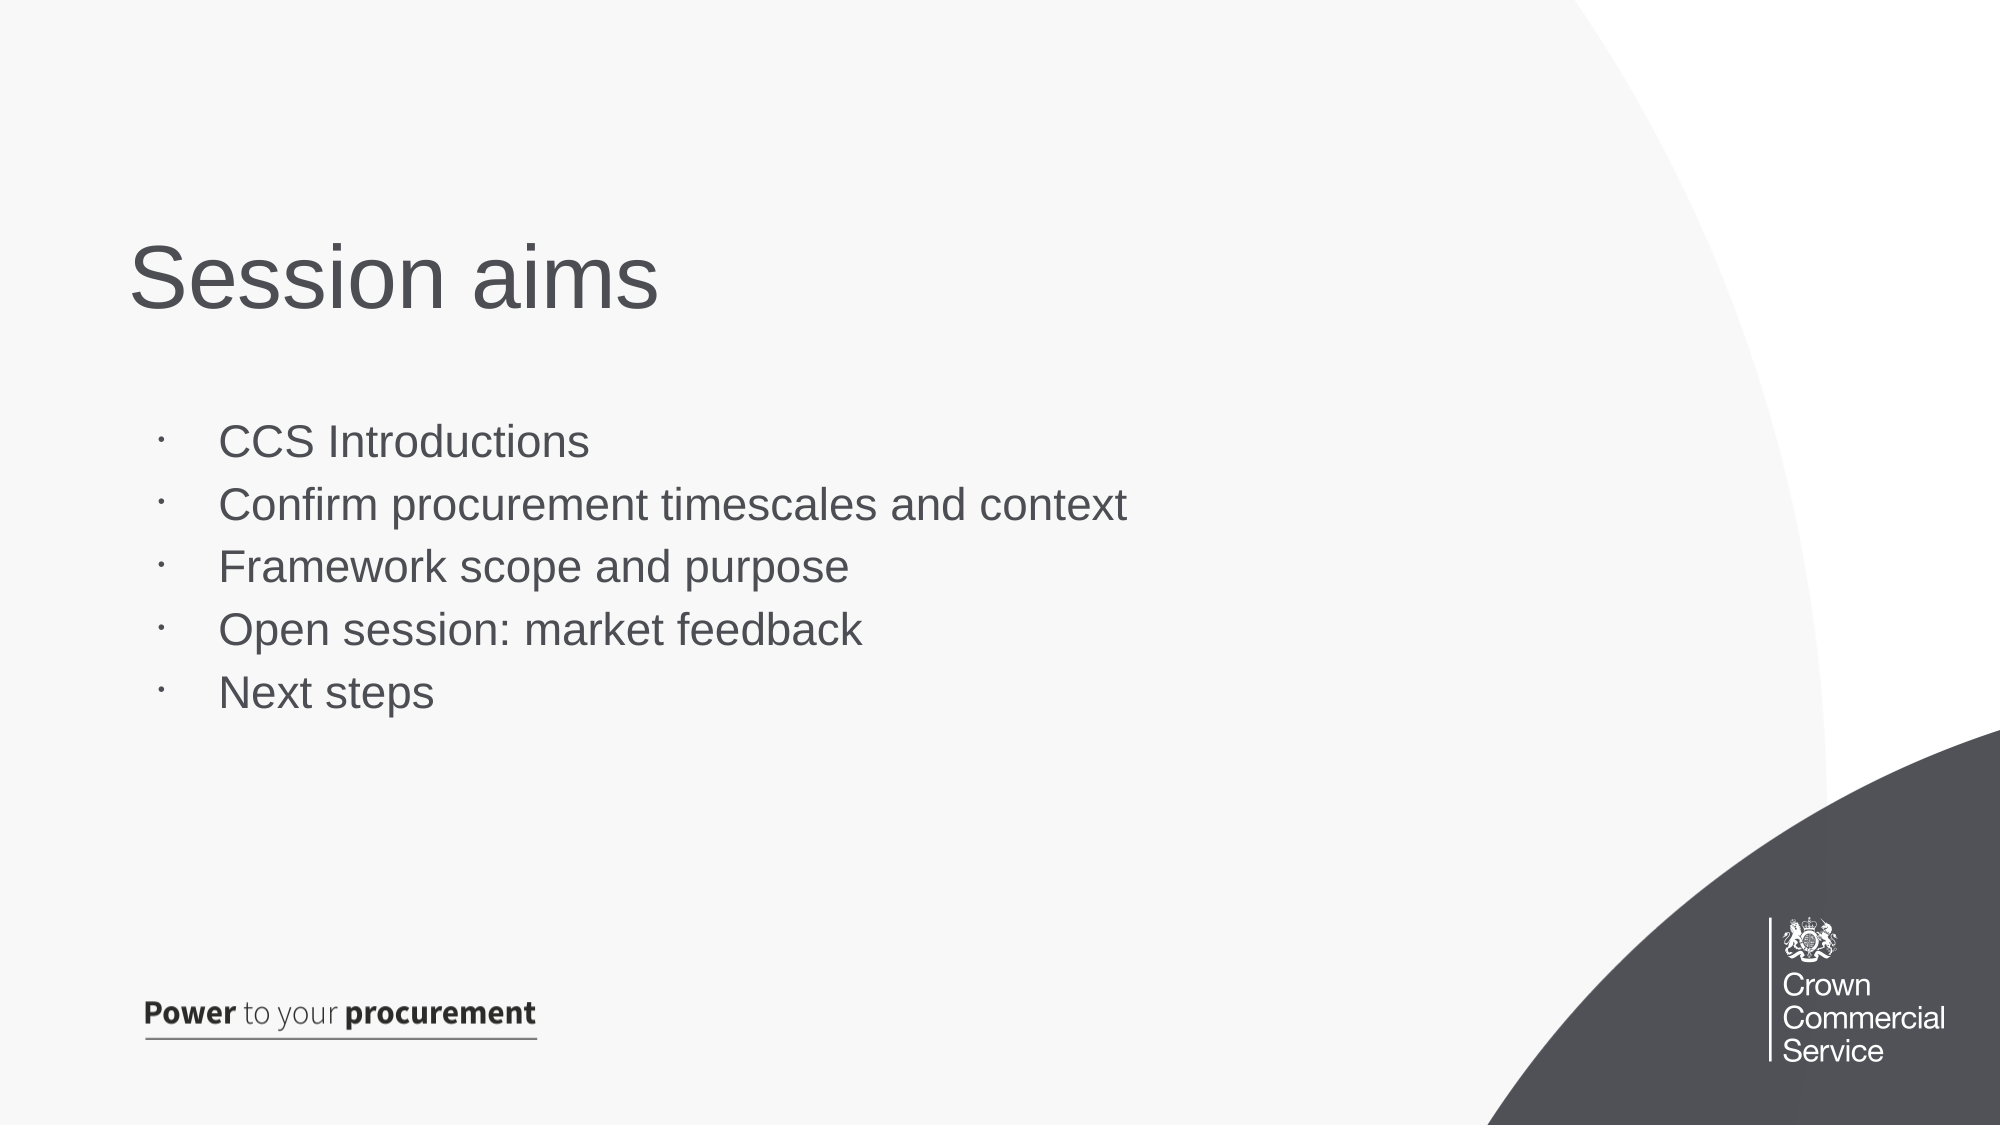

# Session aims
CCS Introductions
Confirm procurement timescales and context
Framework scope and purpose
Open session: market feedback
Next steps